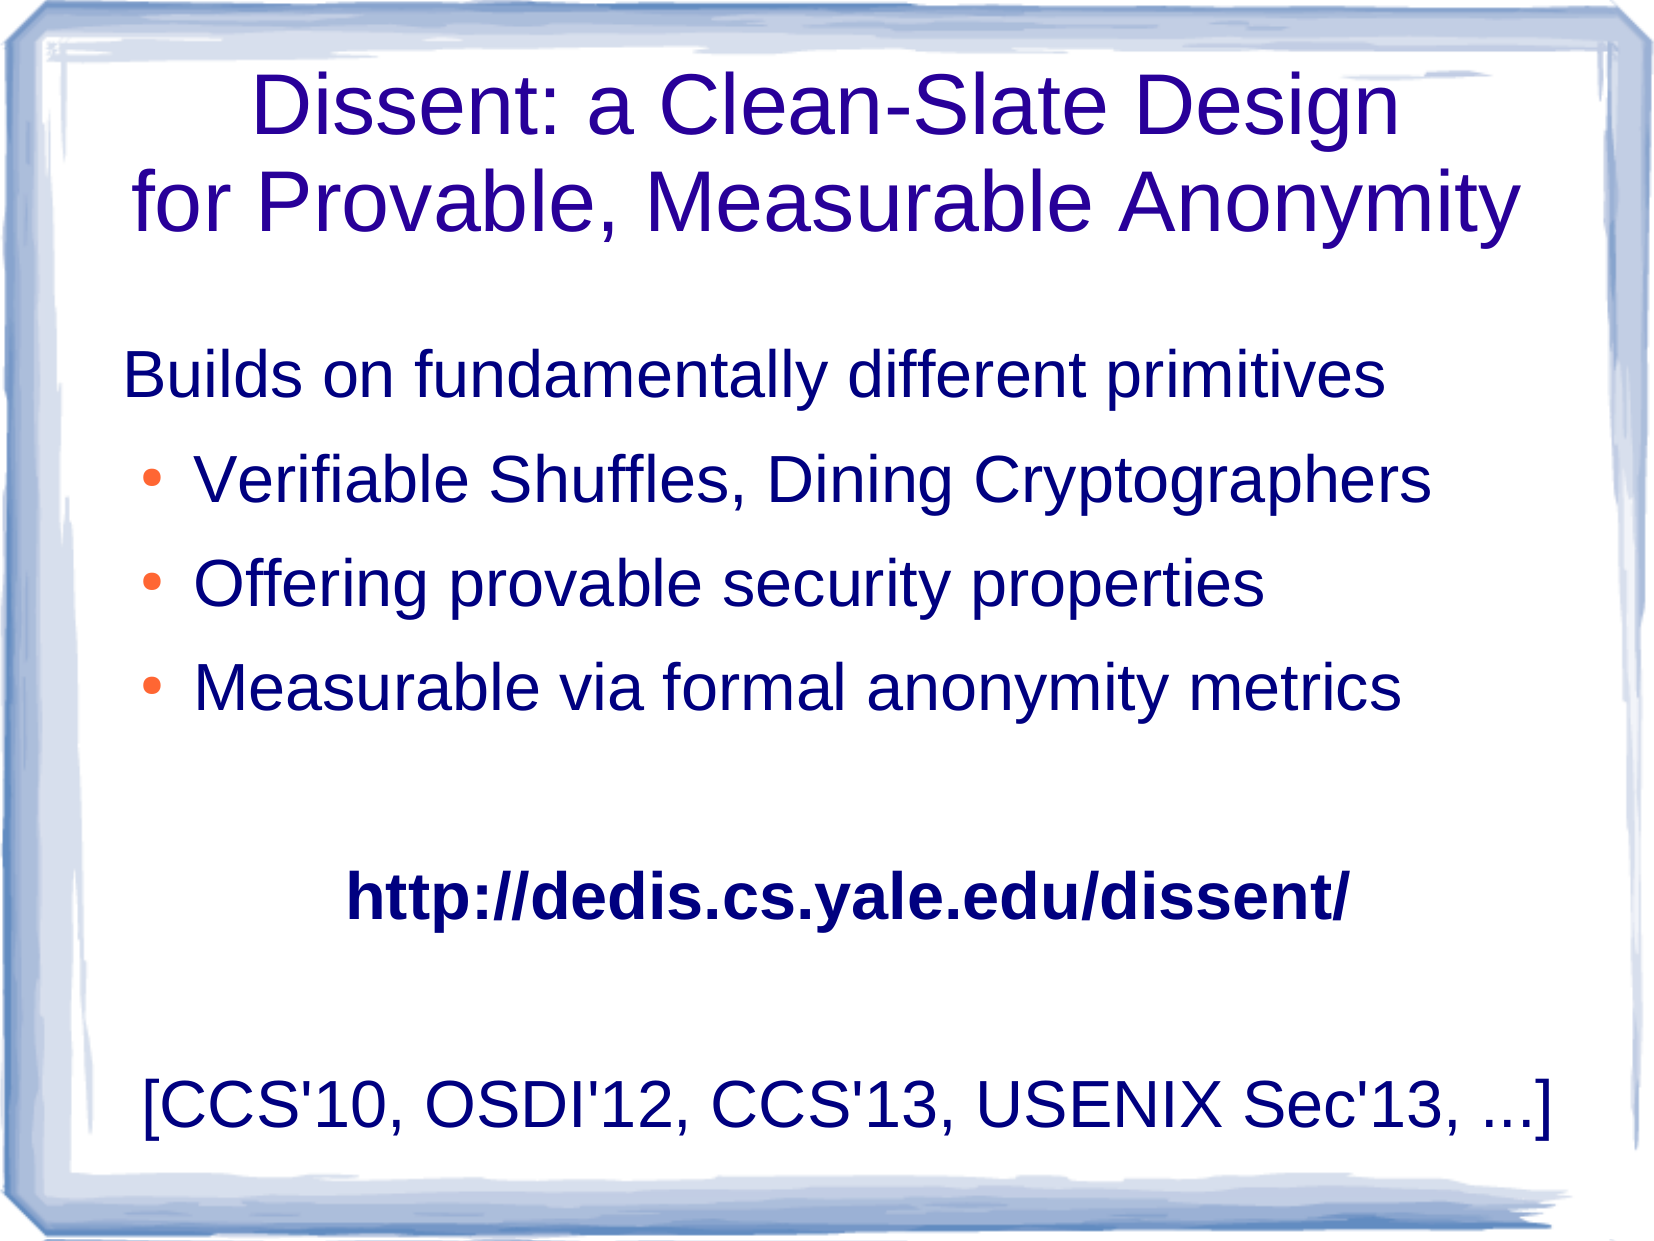

# Dissent: a Clean-Slate Design for Provable, Measurable Anonymity
Builds on fundamentally different primitives
Verifiable Shuffles, Dining Cryptographers
Offering provable security properties
Measurable via formal anonymity metrics
http://dedis.cs.yale.edu/dissent/
[CCS'10, OSDI'12, CCS'13, USENIX Sec'13, ...]